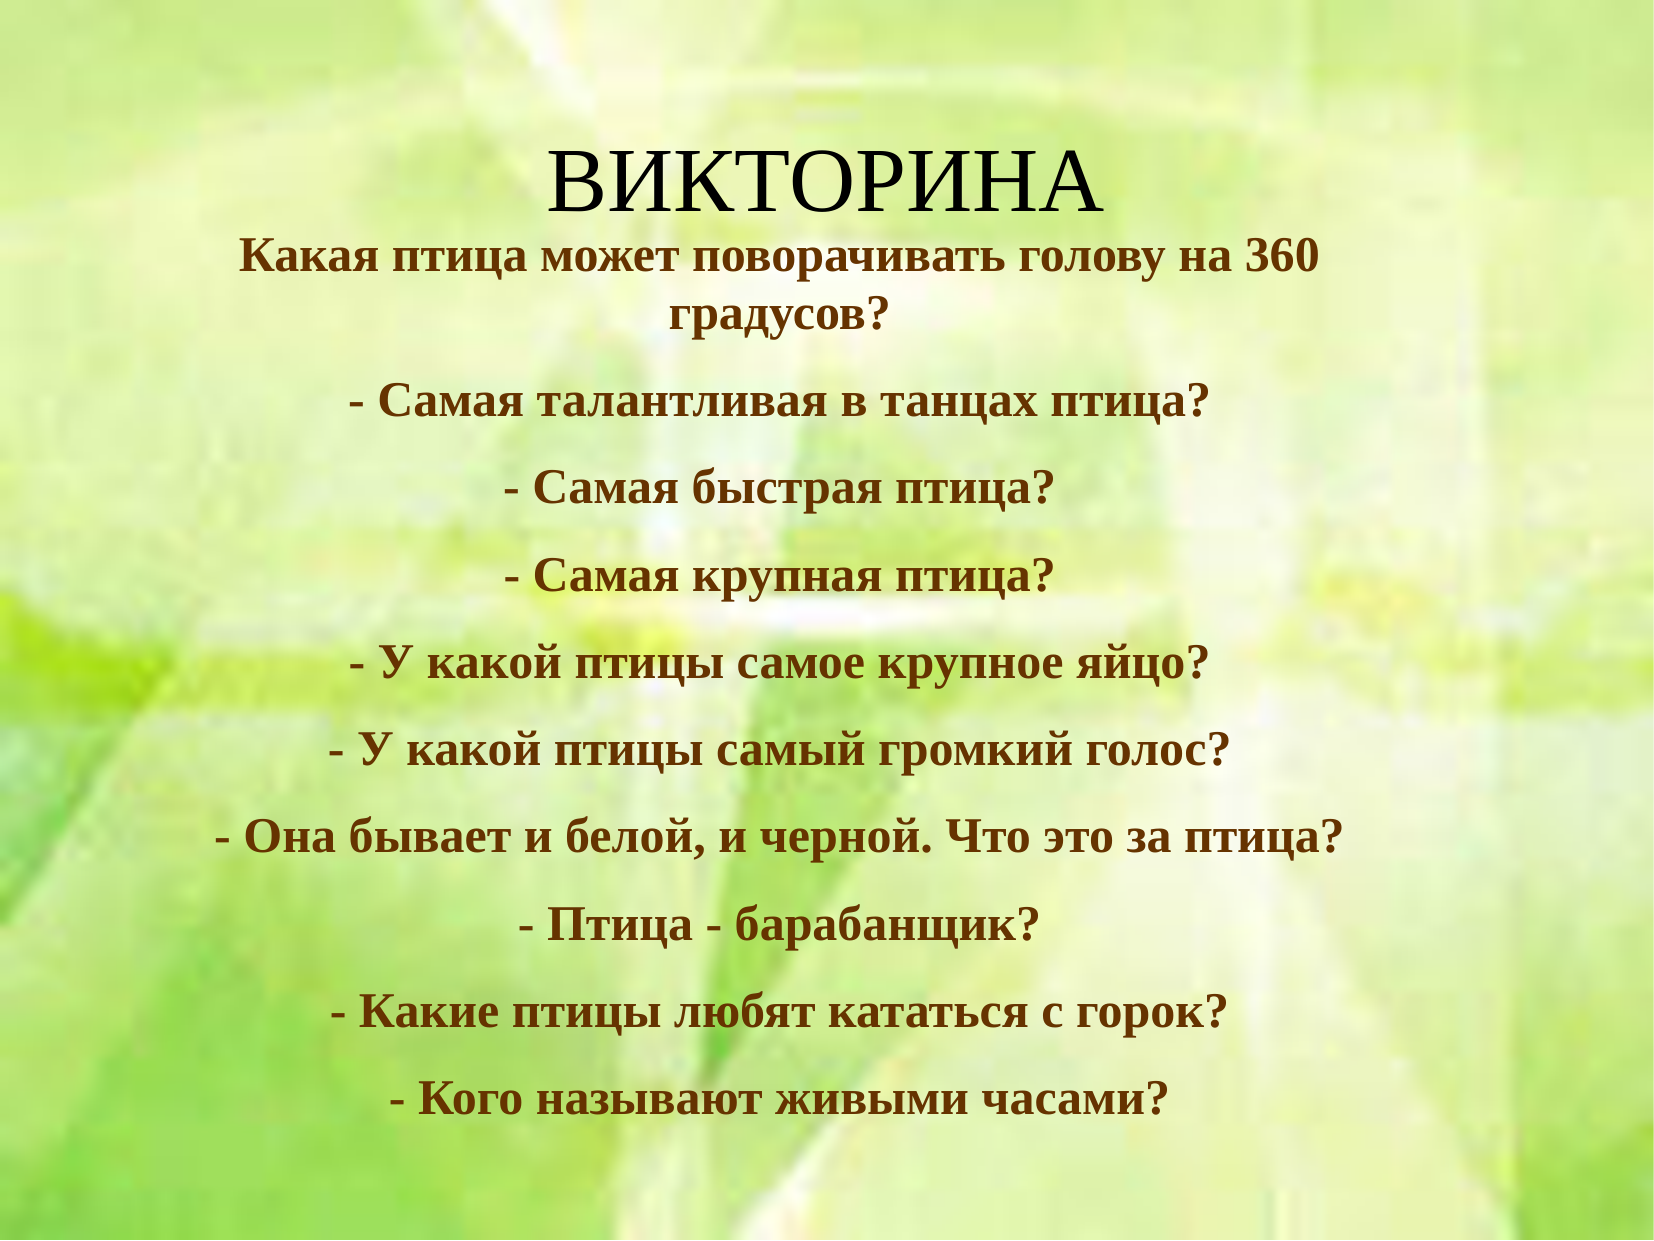

#
ВИКТОРИНА
Какая птица может поворачивать голову на 360 градусов?
- Самая талантливая в танцах птица?
- Самая быстрая птица?
- Самая крупная птица?
- У какой птицы самое крупное яйцо?
- У какой птицы самый громкий голос?
- Она бывает и белой, и черной. Что это за птица?
- Птица - барабанщик?
- Какие птицы любят кататься с горок?
- Кого называют живыми часами?